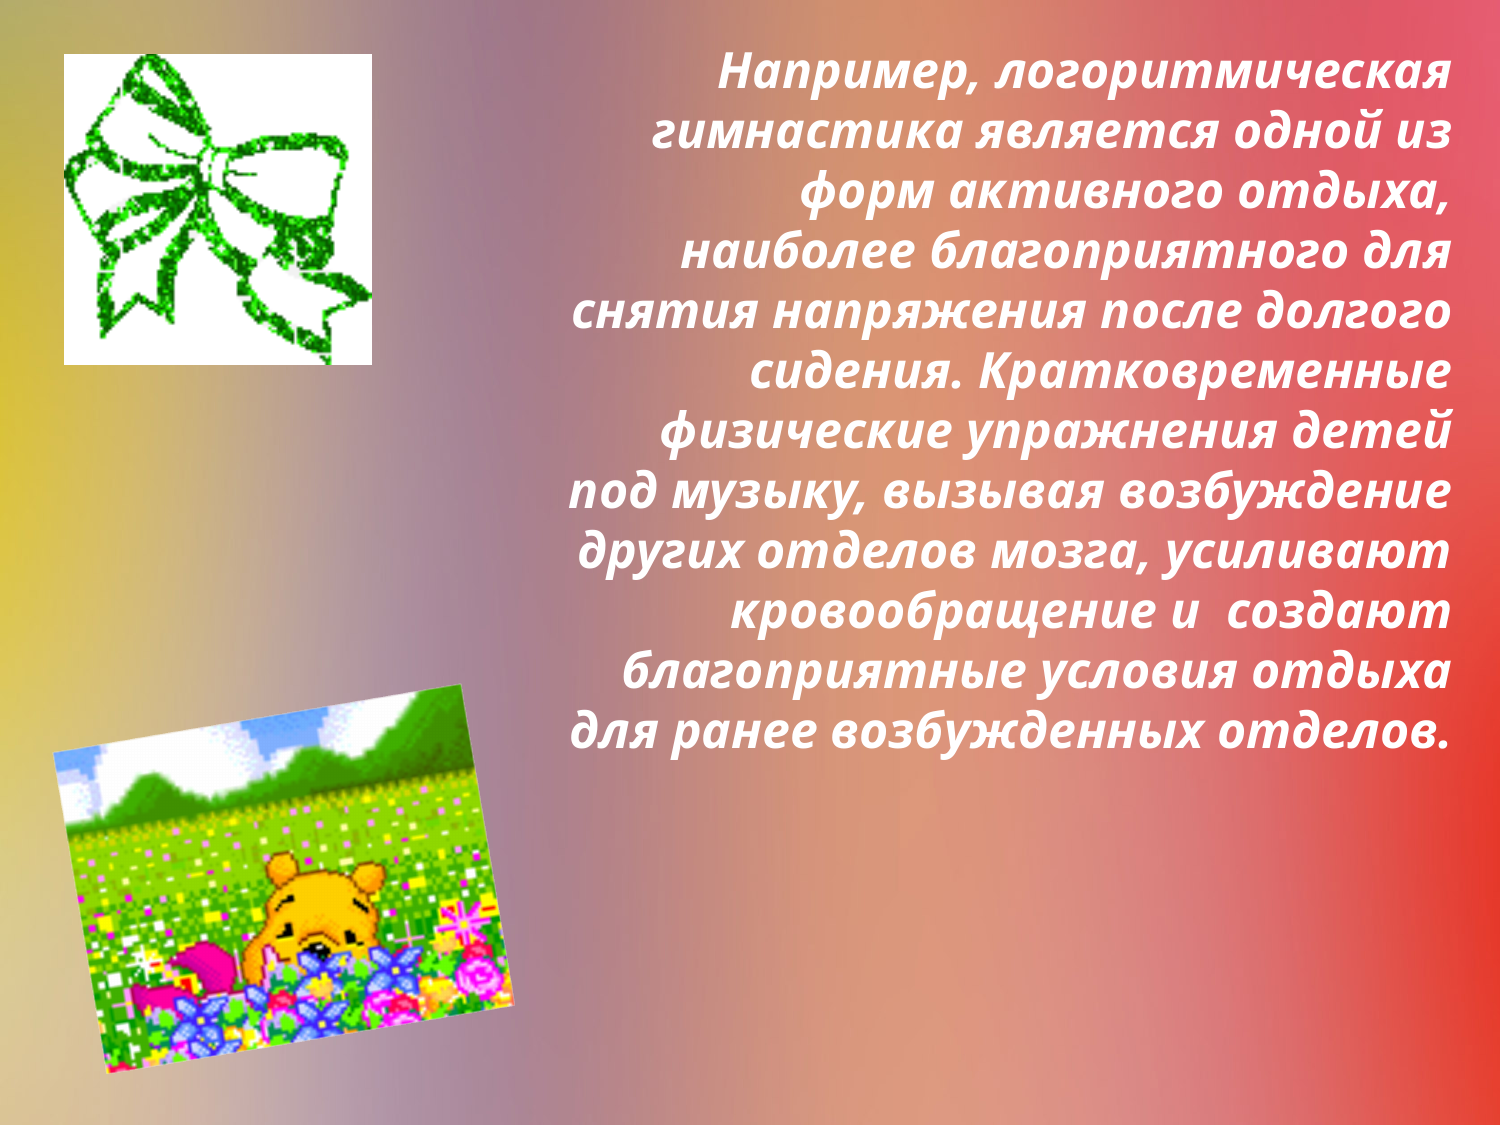

Например, логоритмическая гимнастика является одной из форм активного отдыха, наиболее благоприятного для снятия напряжения после долгого сидения. Кратковременные физические упражнения детей под музыку, вызывая возбуждение других отделов мозга, усиливают кровообращение и создают благоприятные условия отдыха для ранее возбужденных отделов.